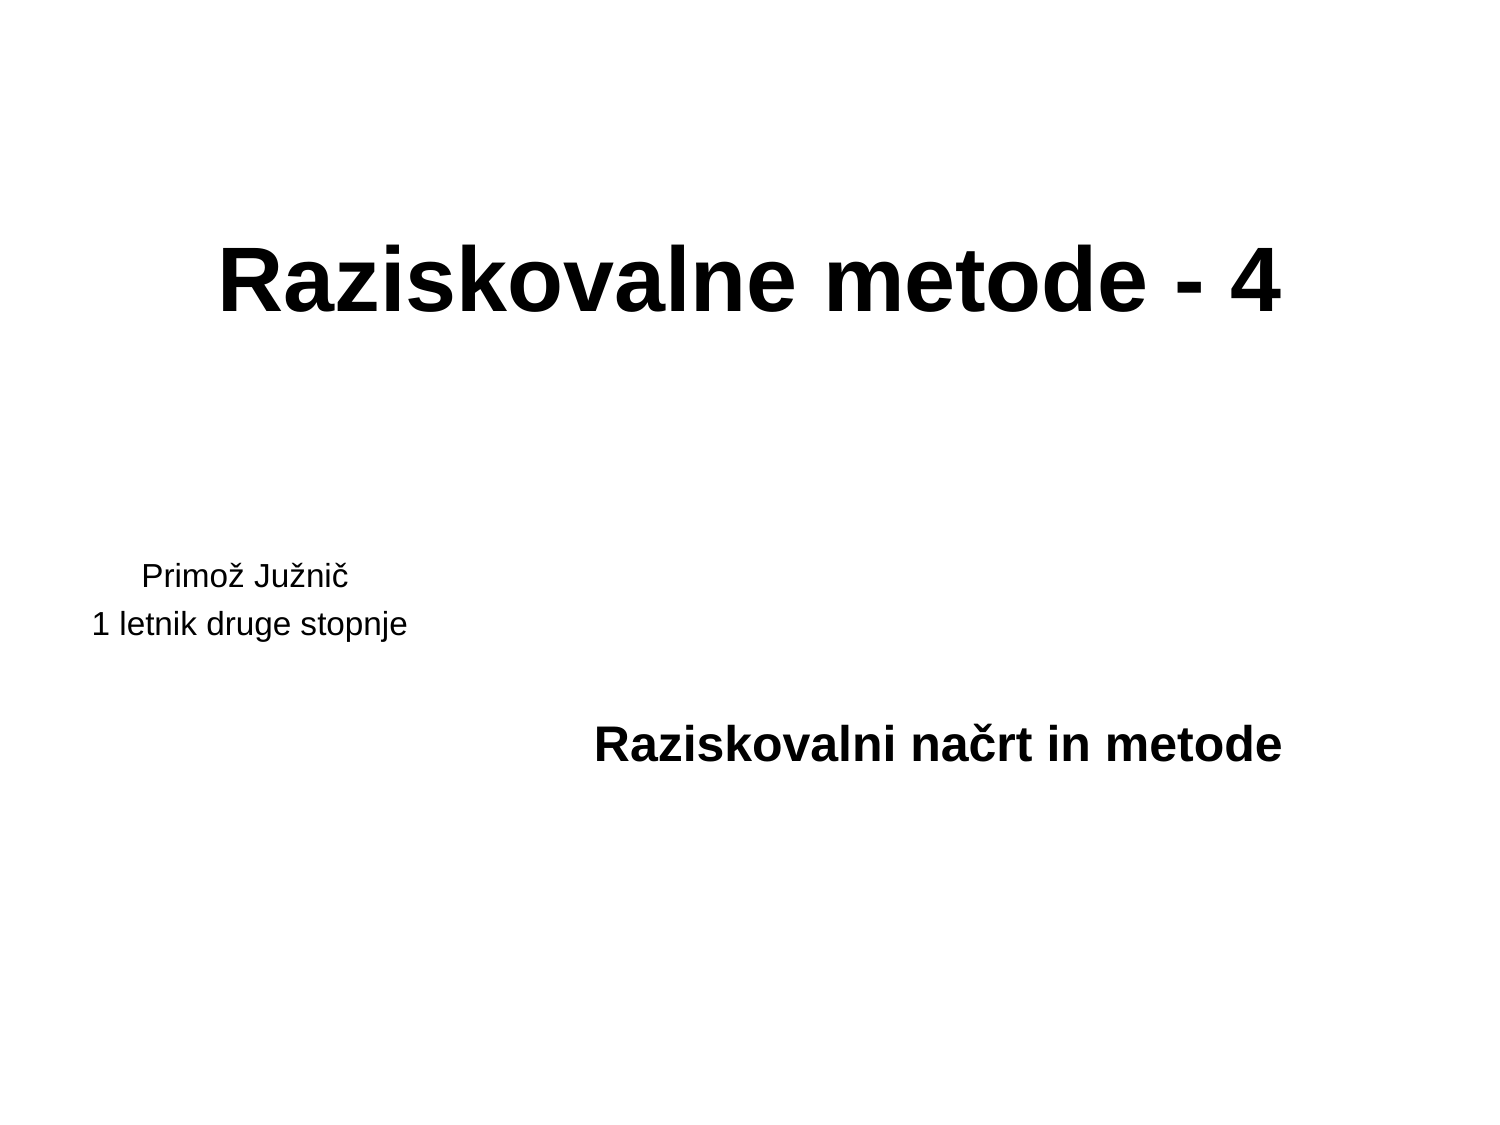

Raziskovalne metode - 4
# Raziskovalni načrt in metode
Primož Južnič
1 letnik druge stopnje
Primoz Juznic, BINK, FF, Univerza v Ljubljani
1